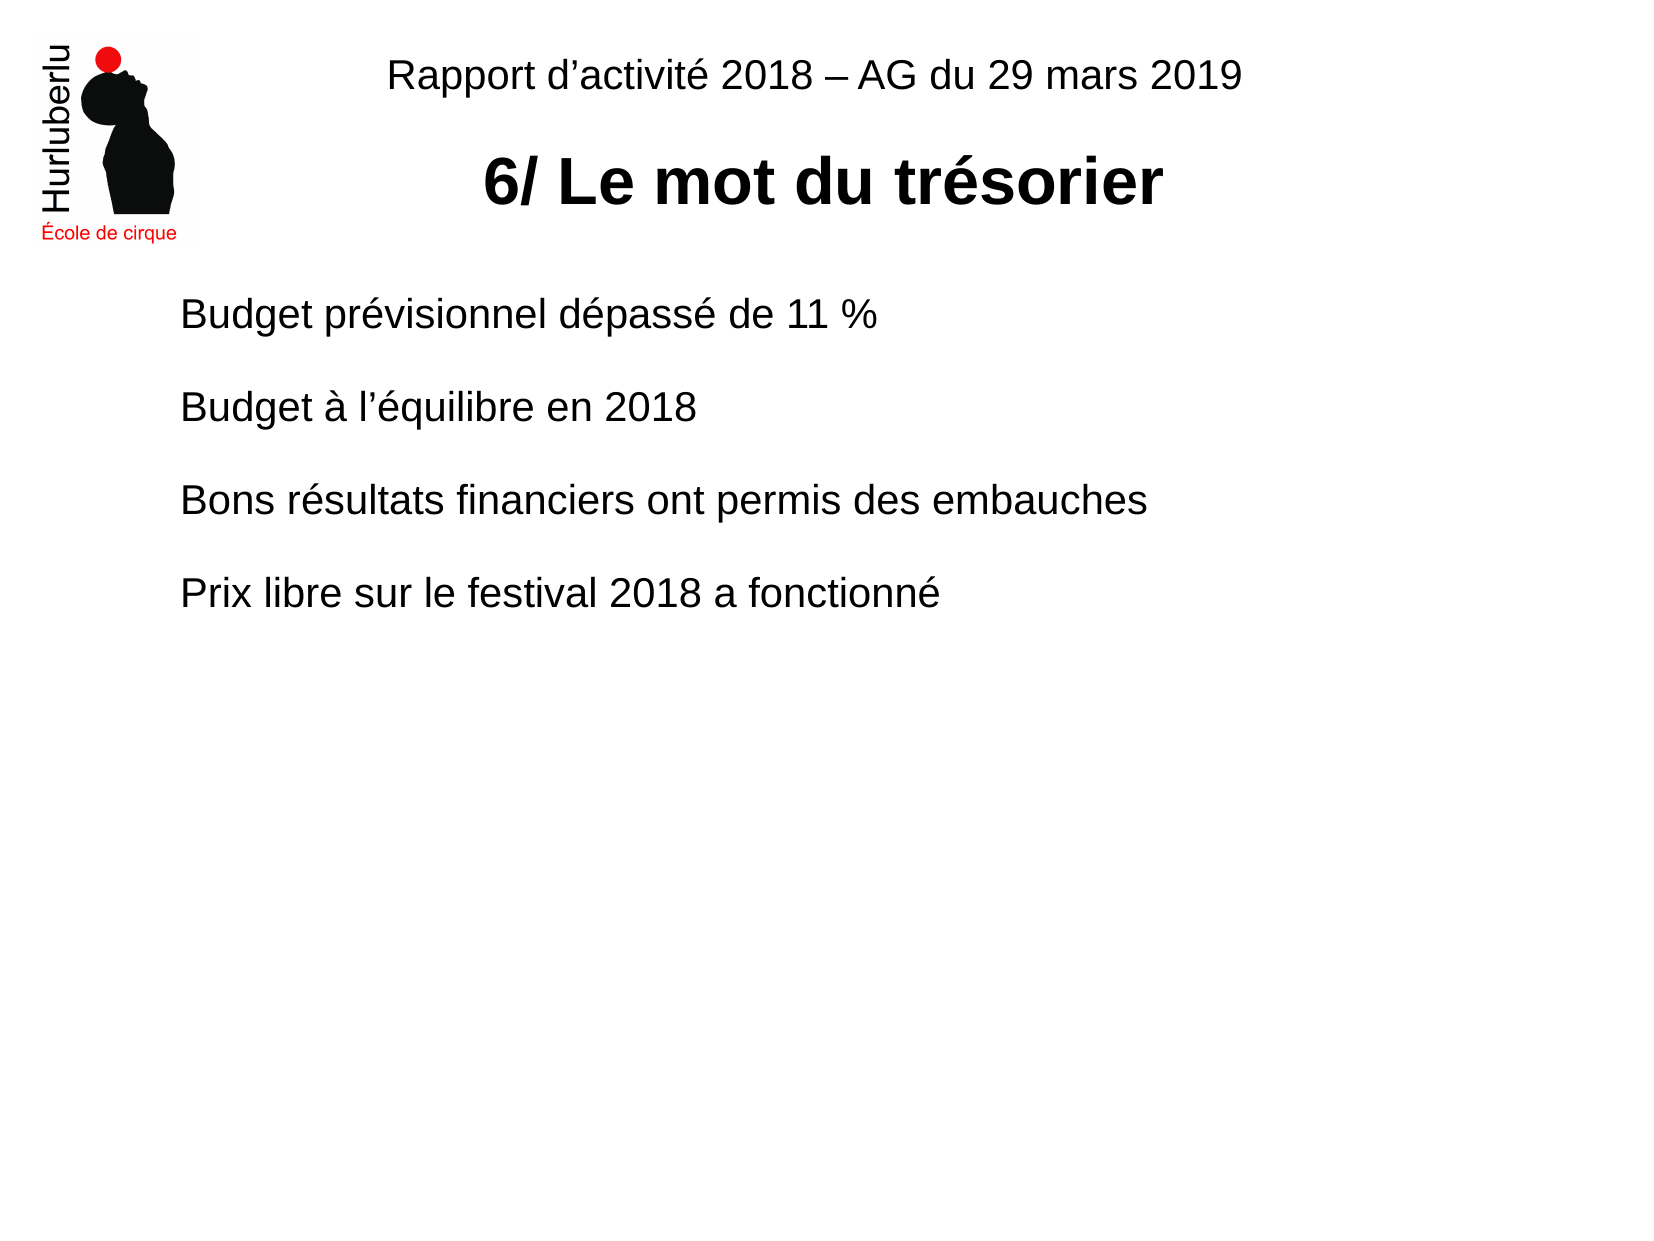

# Rapport d’activité 2018 – AG du 29 mars 2019 6/ Le mot du trésorier
Budget prévisionnel dépassé de 11 %
Budget à l’équilibre en 2018
Bons résultats financiers ont permis des embauches
Prix libre sur le festival 2018 a fonctionné